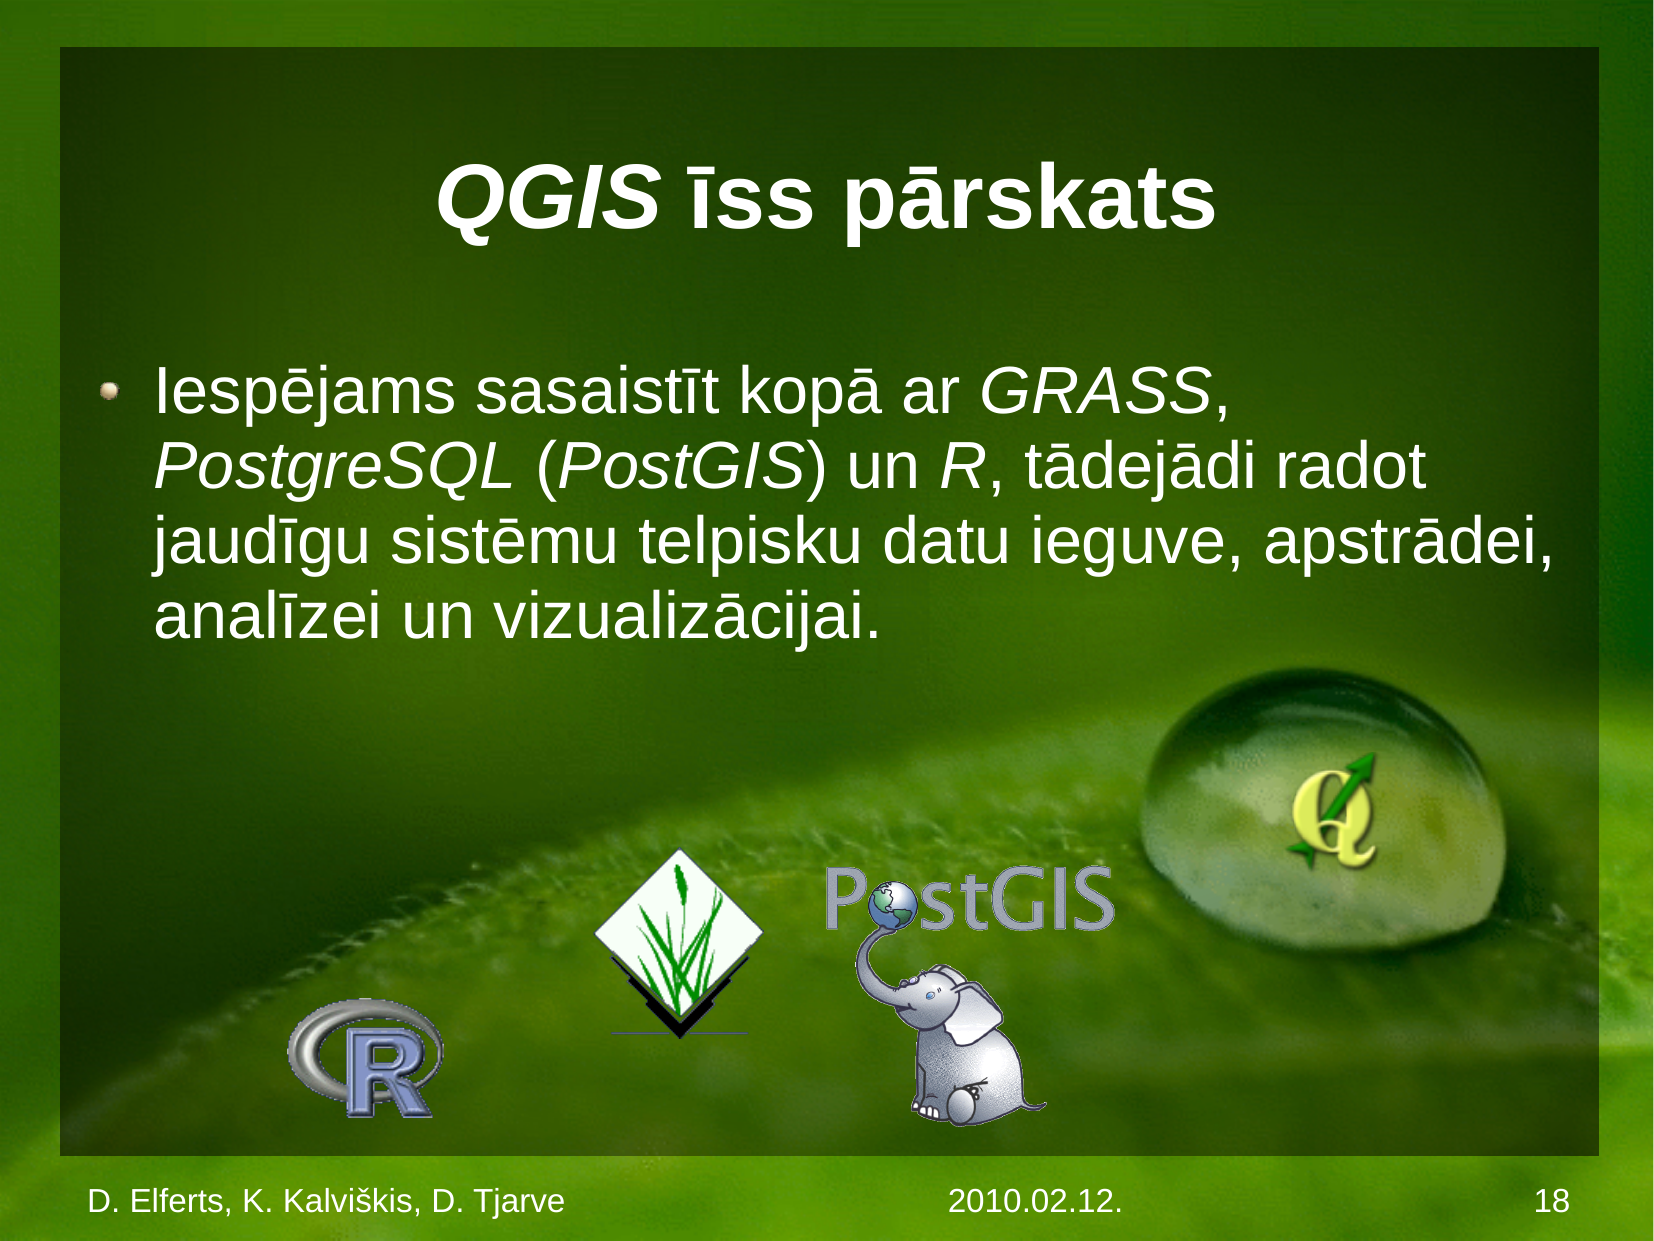

# QGIS īss pārskats
Iespējams sasaistīt kopā ar GRASS, PostgreSQL (PostGIS) un R, tādejādi radot jaudīgu sistēmu telpisku datu ieguve, apstrādei, analīzei un vizualizācijai.
D. Elferts, K. Kalviškis, D. Tjarve
2010.02.12.
18